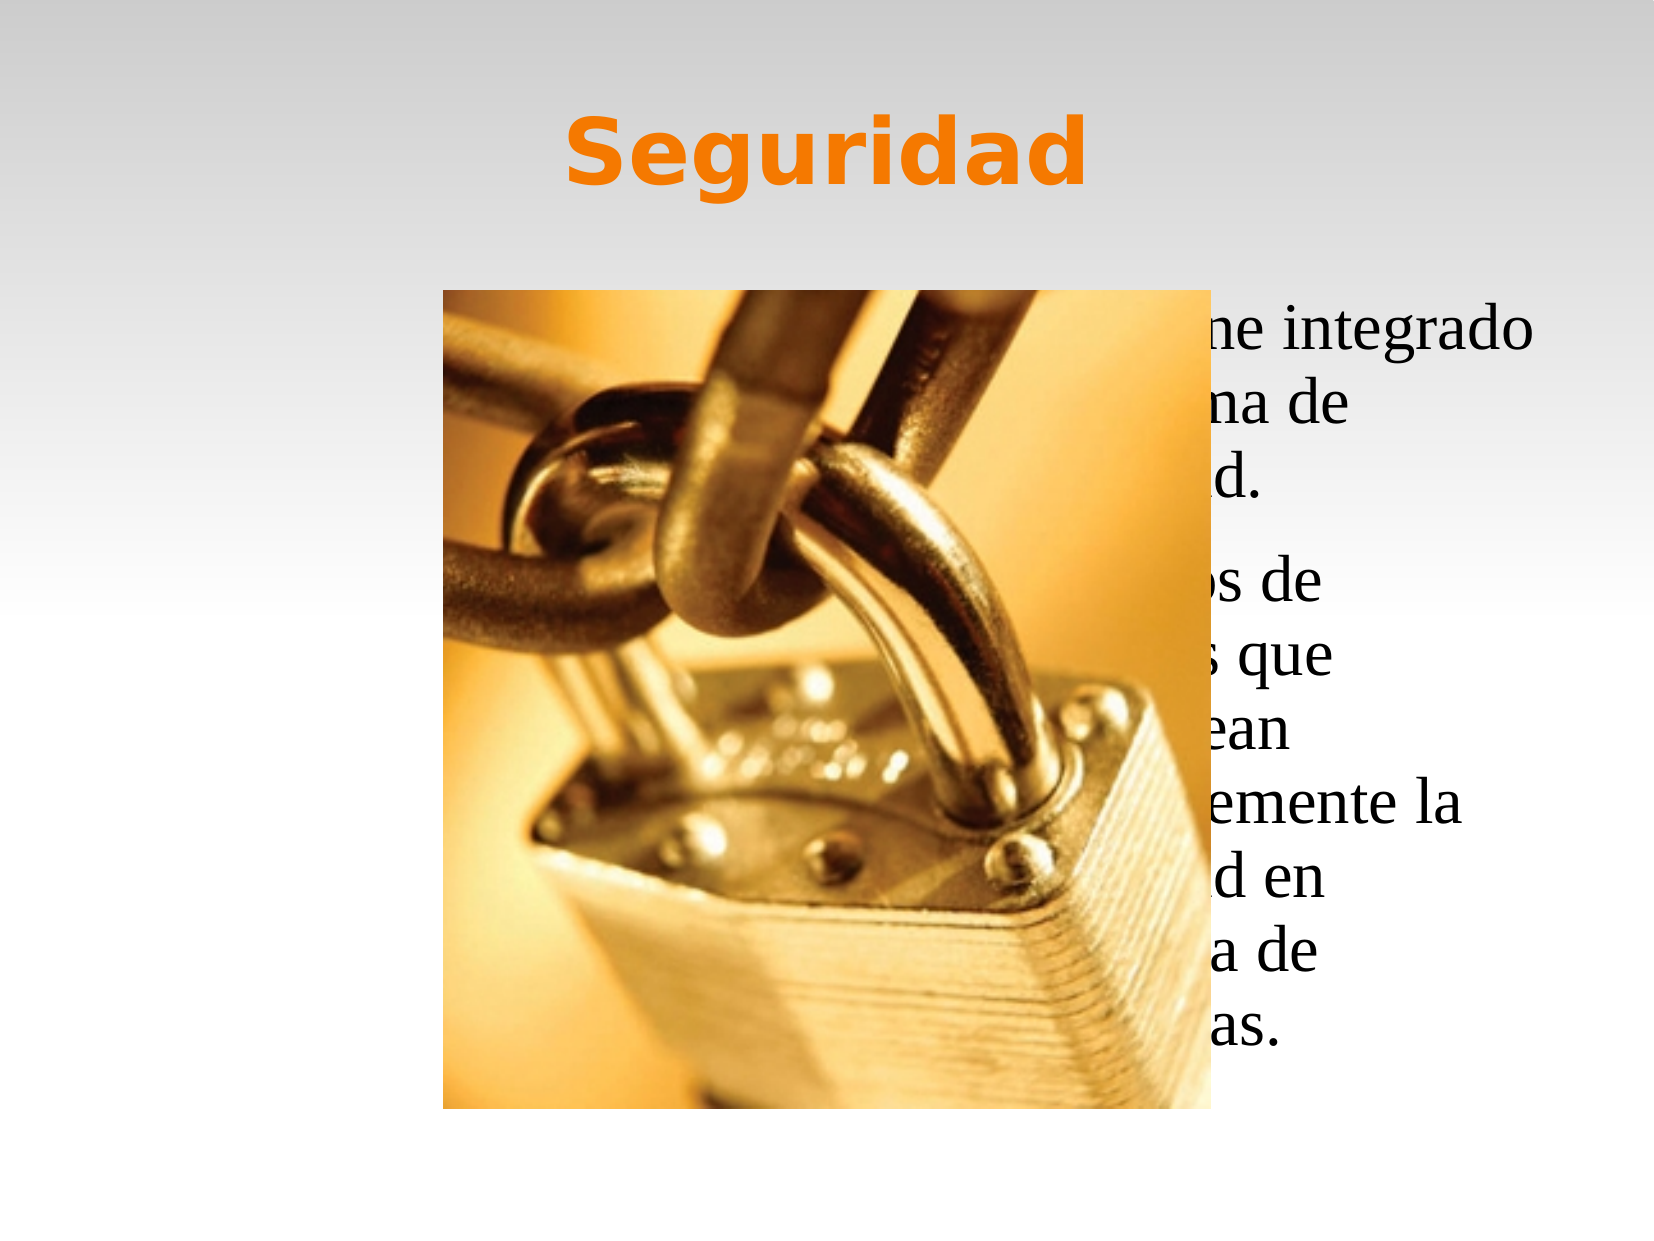

# Seguridad
Drupal tiene integrado un sistema de seguridad.
Hay grupos de personas que monitorean frecuentemente la seguridad en búsqueda de problemas.